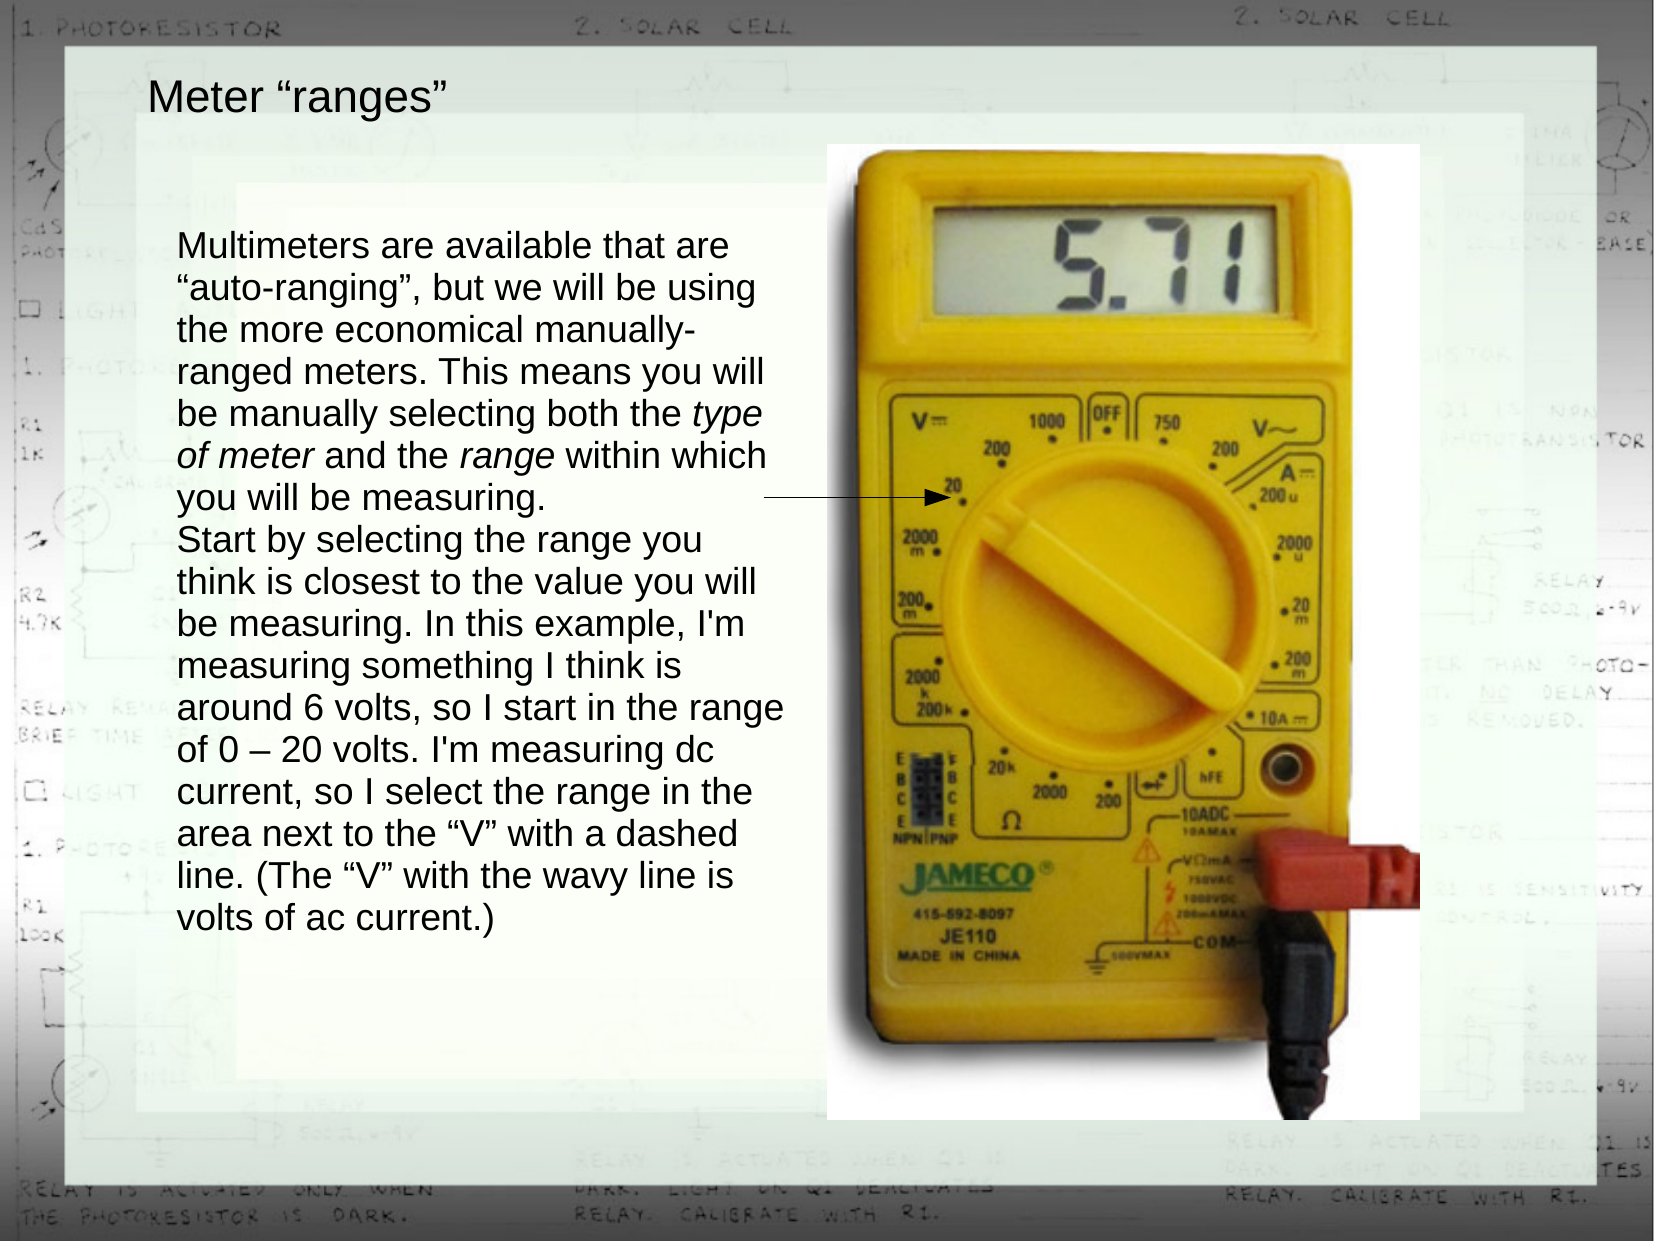

Meter “ranges”
Multimeters are available that are “auto-ranging”, but we will be using the more economical manually-ranged meters. This means you will be manually selecting both the type of meter and the range within which you will be measuring.
Start by selecting the range you think is closest to the value you will be measuring. In this example, I'm measuring something I think is around 6 volts, so I start in the range of 0 – 20 volts. I'm measuring dc current, so I select the range in the area next to the “V” with a dashed line. (The “V” with the wavy line is volts of ac current.)